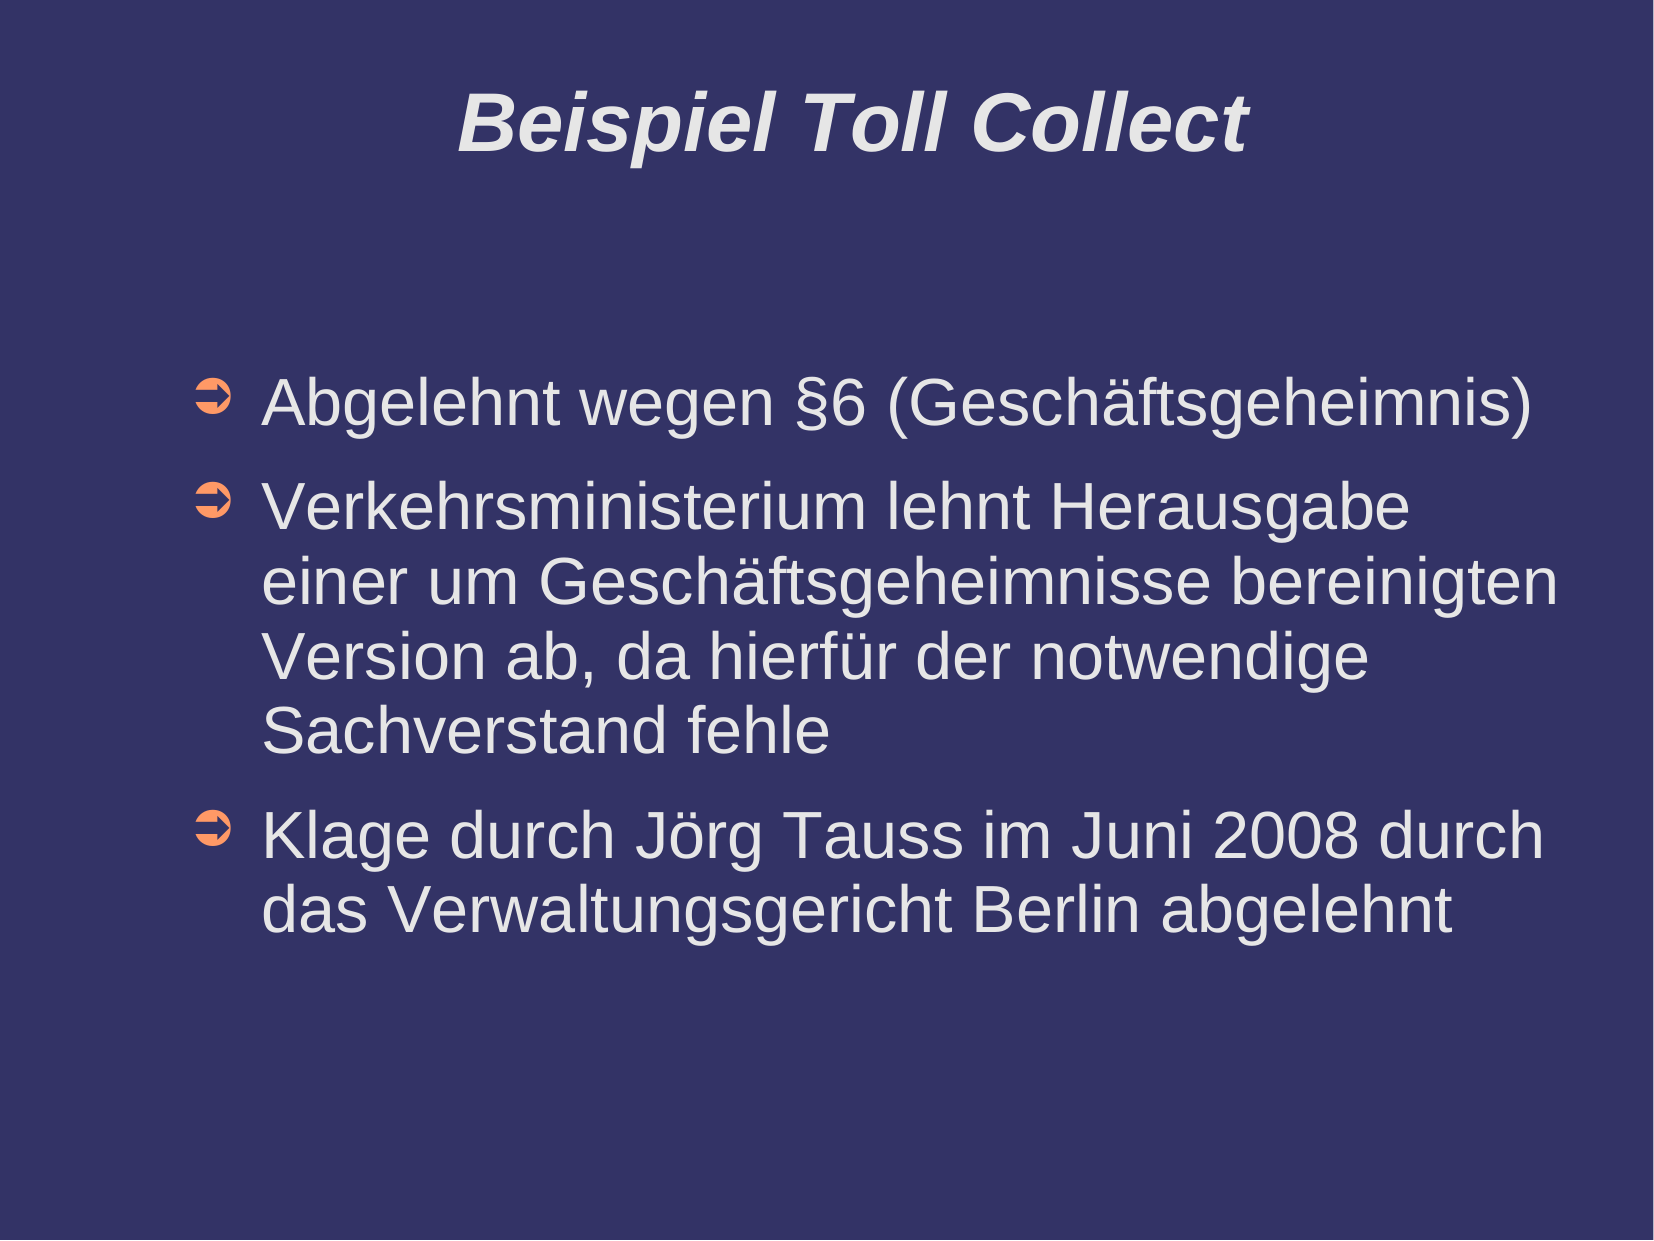

# Beispiel Toll Collect
Abgelehnt wegen §6 (Geschäftsgeheimnis)
Verkehrsministerium lehnt Herausgabe einer um Geschäftsgeheimnisse bereinigten Version ab, da hierfür der notwendige Sachverstand fehle
Klage durch Jörg Tauss im Juni 2008 durch das Verwaltungsgericht Berlin abgelehnt